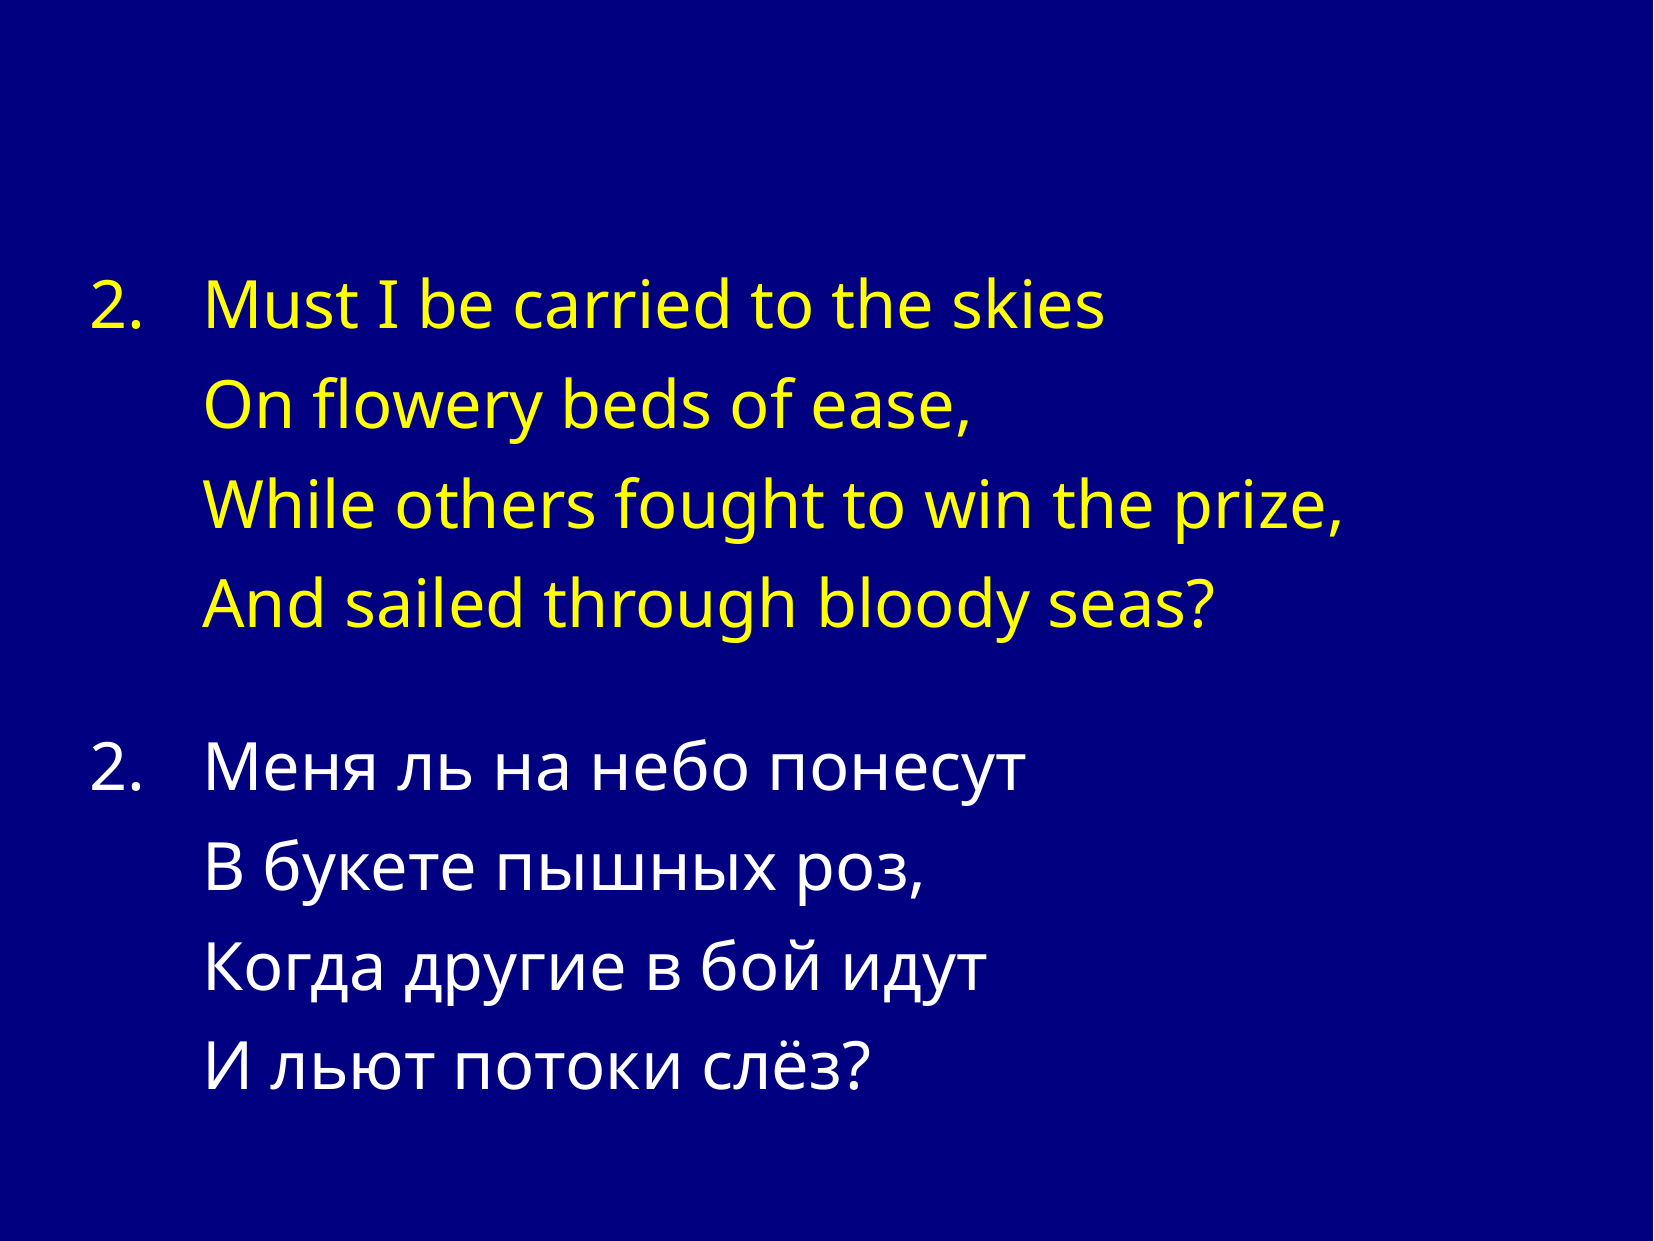

2.	Must I be carried to the skies
	On flowery beds of ease,
	While others fought to win the prize,
	And sailed through bloody seas?
2.	Меня ль на небо понесут
	В букете пышных роз,
	Когда другие в бой идут
	И льют потоки слёз?